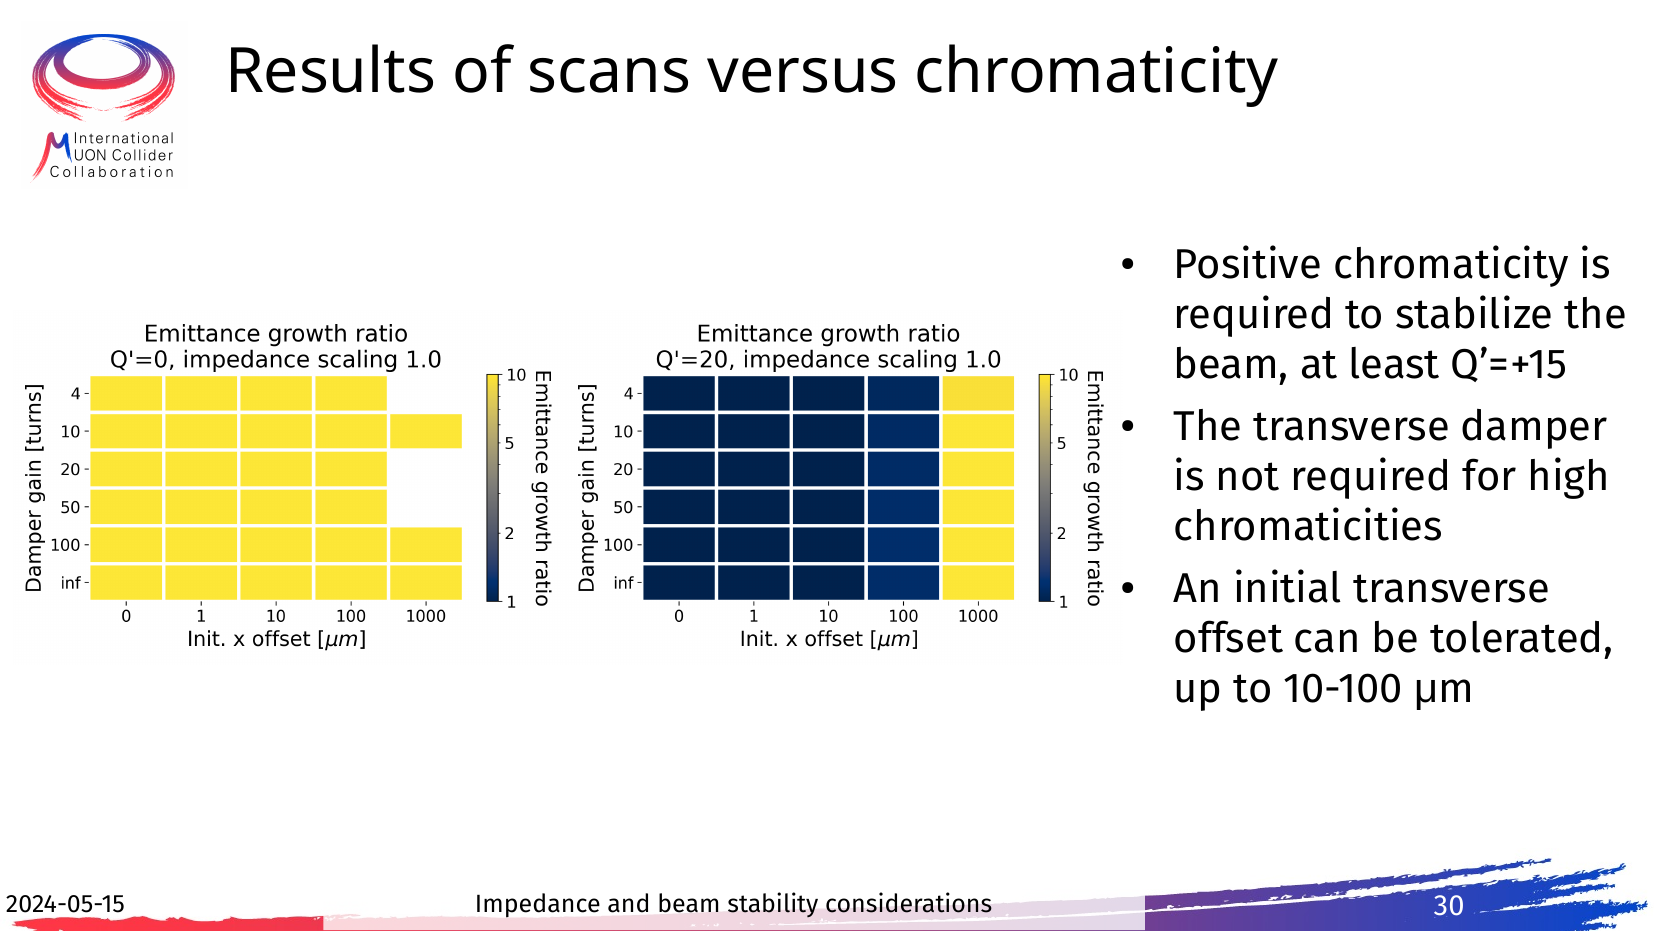

# Results of scans versus chromaticity
Positive chromaticity is required to stabilize the beam, at least Q’=+15
The transverse damper is not required for high chromaticities
An initial transverse offset can be tolerated, up to 10-100 μm
2024-05-15
Impedance and beam stability considerations
30